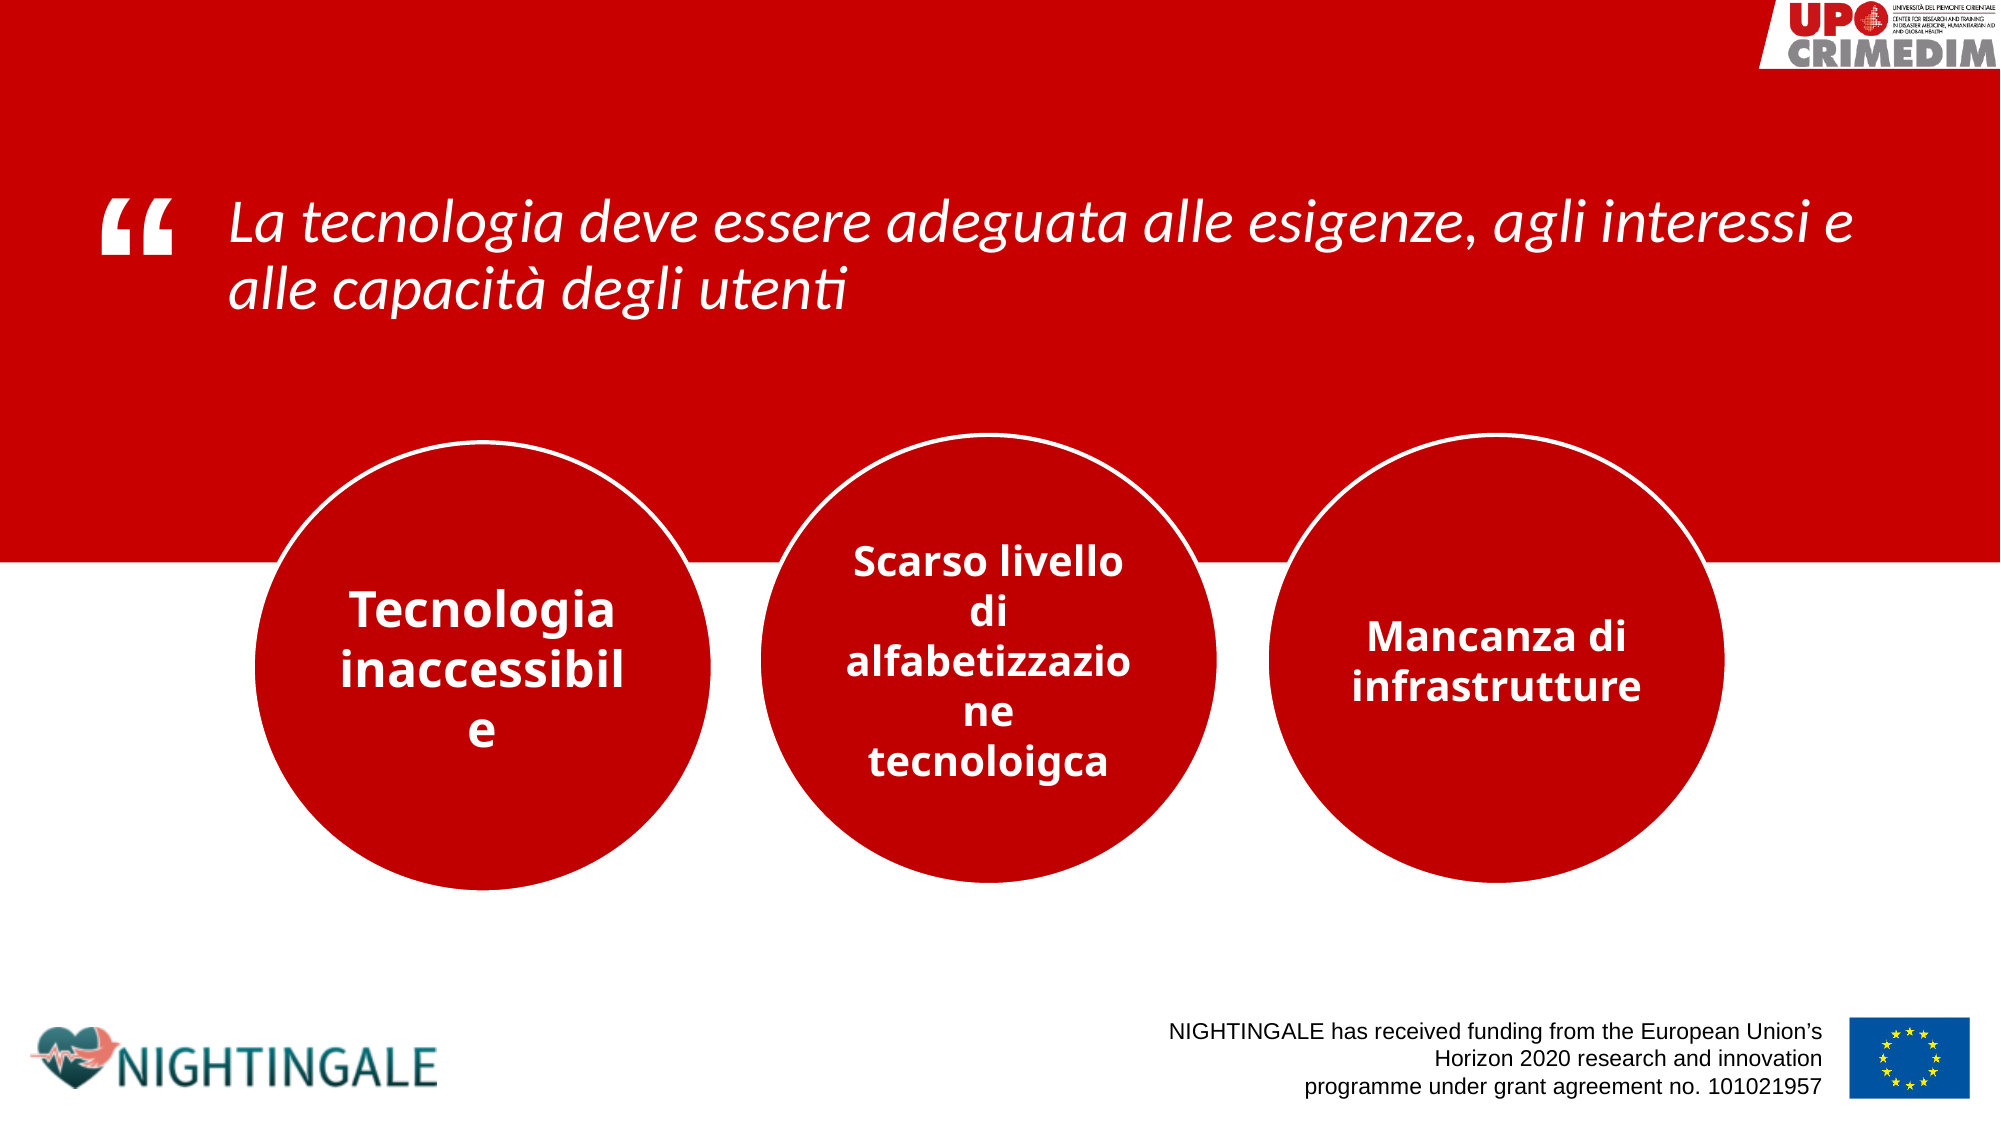

“
# La tecnologia deve essere adeguata alle esigenze, agli interessi e alle capacità degli utenti
Scarso livello di alfabetizzazione tecnoloigca
Mancanza di infrastrutture
Tecnologia inaccessibile
NIGHTINGALE has received funding from the European Union’s Horizon 2020 research and innovation
programme under grant agreement no. 101021957